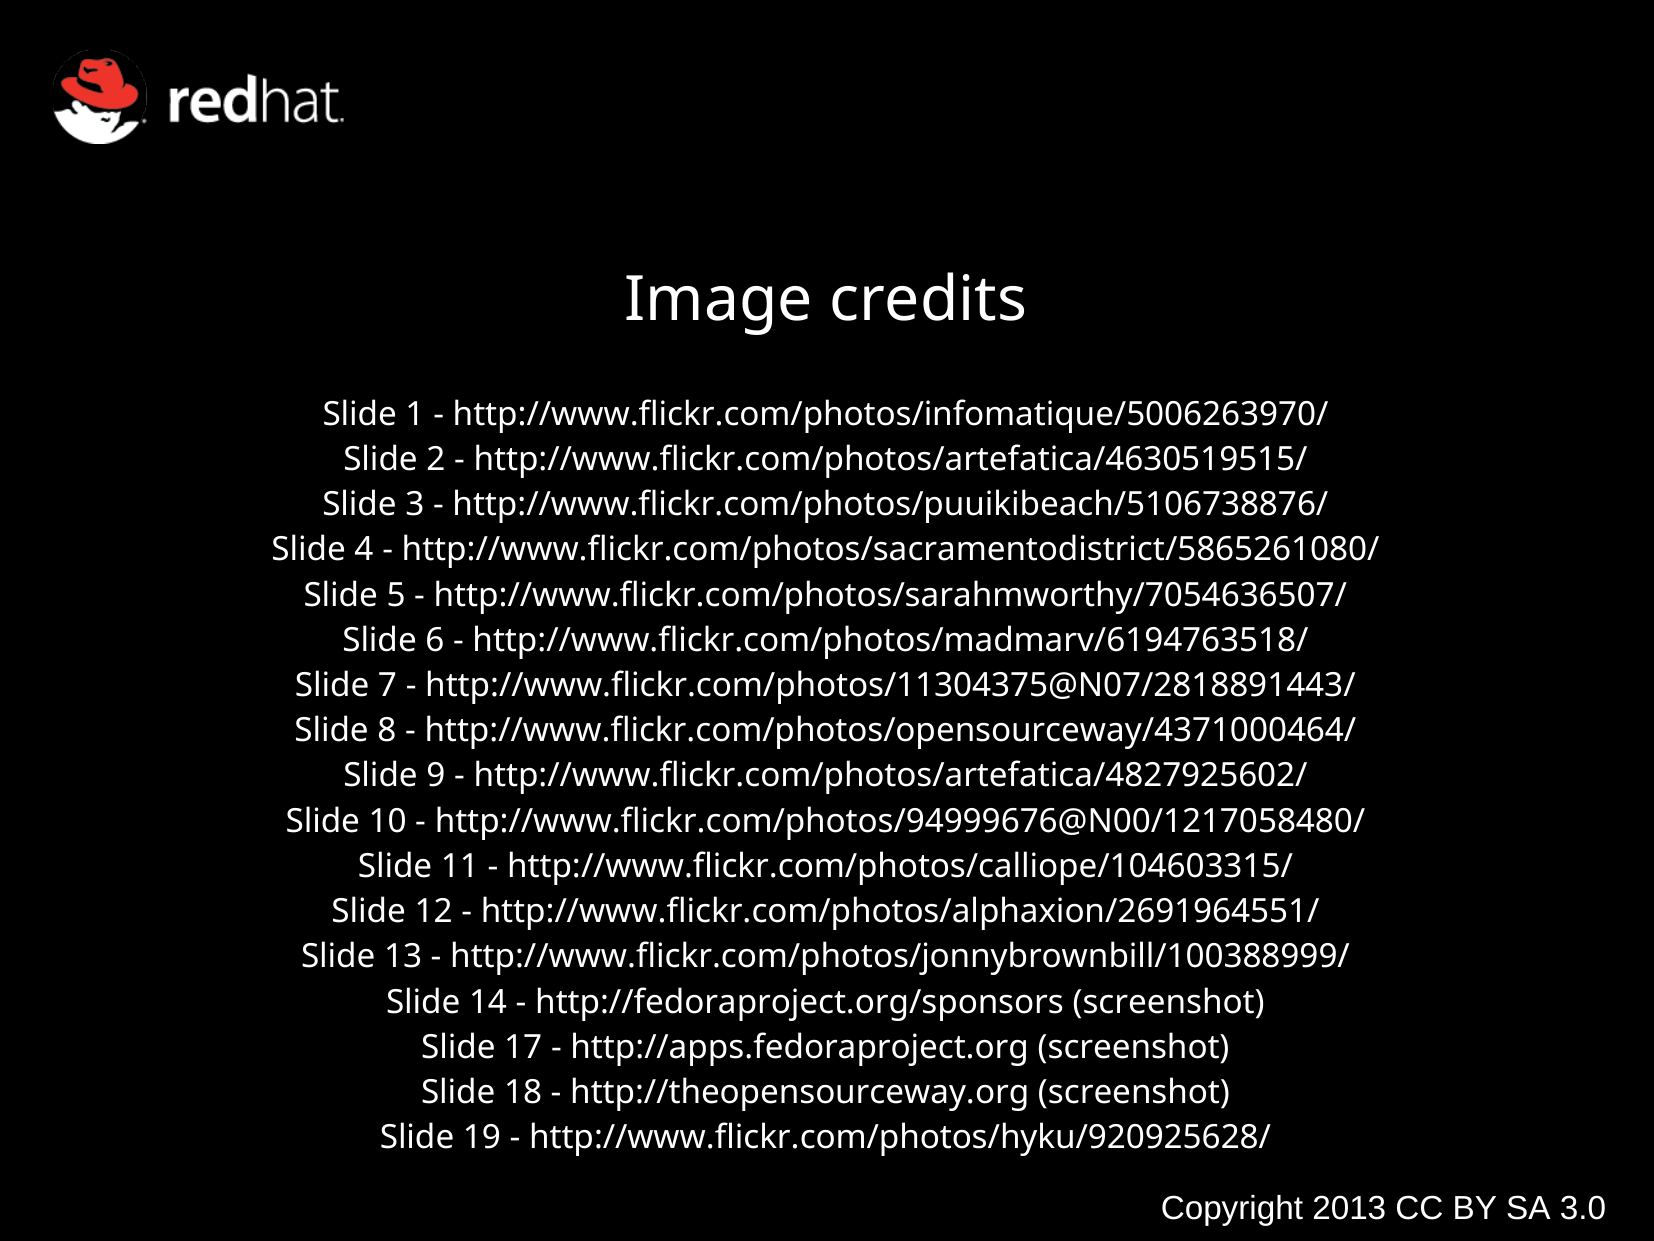

Image credits
Slide 1 - http://www.flickr.com/photos/infomatique/5006263970/
Slide 2 - http://www.flickr.com/photos/artefatica/4630519515/
Slide 3 - http://www.flickr.com/photos/puuikibeach/5106738876/
Slide 4 - http://www.flickr.com/photos/sacramentodistrict/5865261080/
Slide 5 - http://www.flickr.com/photos/sarahmworthy/7054636507/
Slide 6 - http://www.flickr.com/photos/madmarv/6194763518/
Slide 7 - http://www.flickr.com/photos/11304375@N07/2818891443/
Slide 8 - http://www.flickr.com/photos/opensourceway/4371000464/
Slide 9 - http://www.flickr.com/photos/artefatica/4827925602/
Slide 10 - http://www.flickr.com/photos/94999676@N00/1217058480/
Slide 11 - http://www.flickr.com/photos/calliope/104603315/
Slide 12 - http://www.flickr.com/photos/alphaxion/2691964551/
Slide 13 - http://www.flickr.com/photos/jonnybrownbill/100388999/
Slide 14 - http://fedoraproject.org/sponsors (screenshot)
Slide 17 - http://apps.fedoraproject.org (screenshot)
Slide 18 - http://theopensourceway.org (screenshot)
Slide 19 - http://www.flickr.com/photos/hyku/920925628/